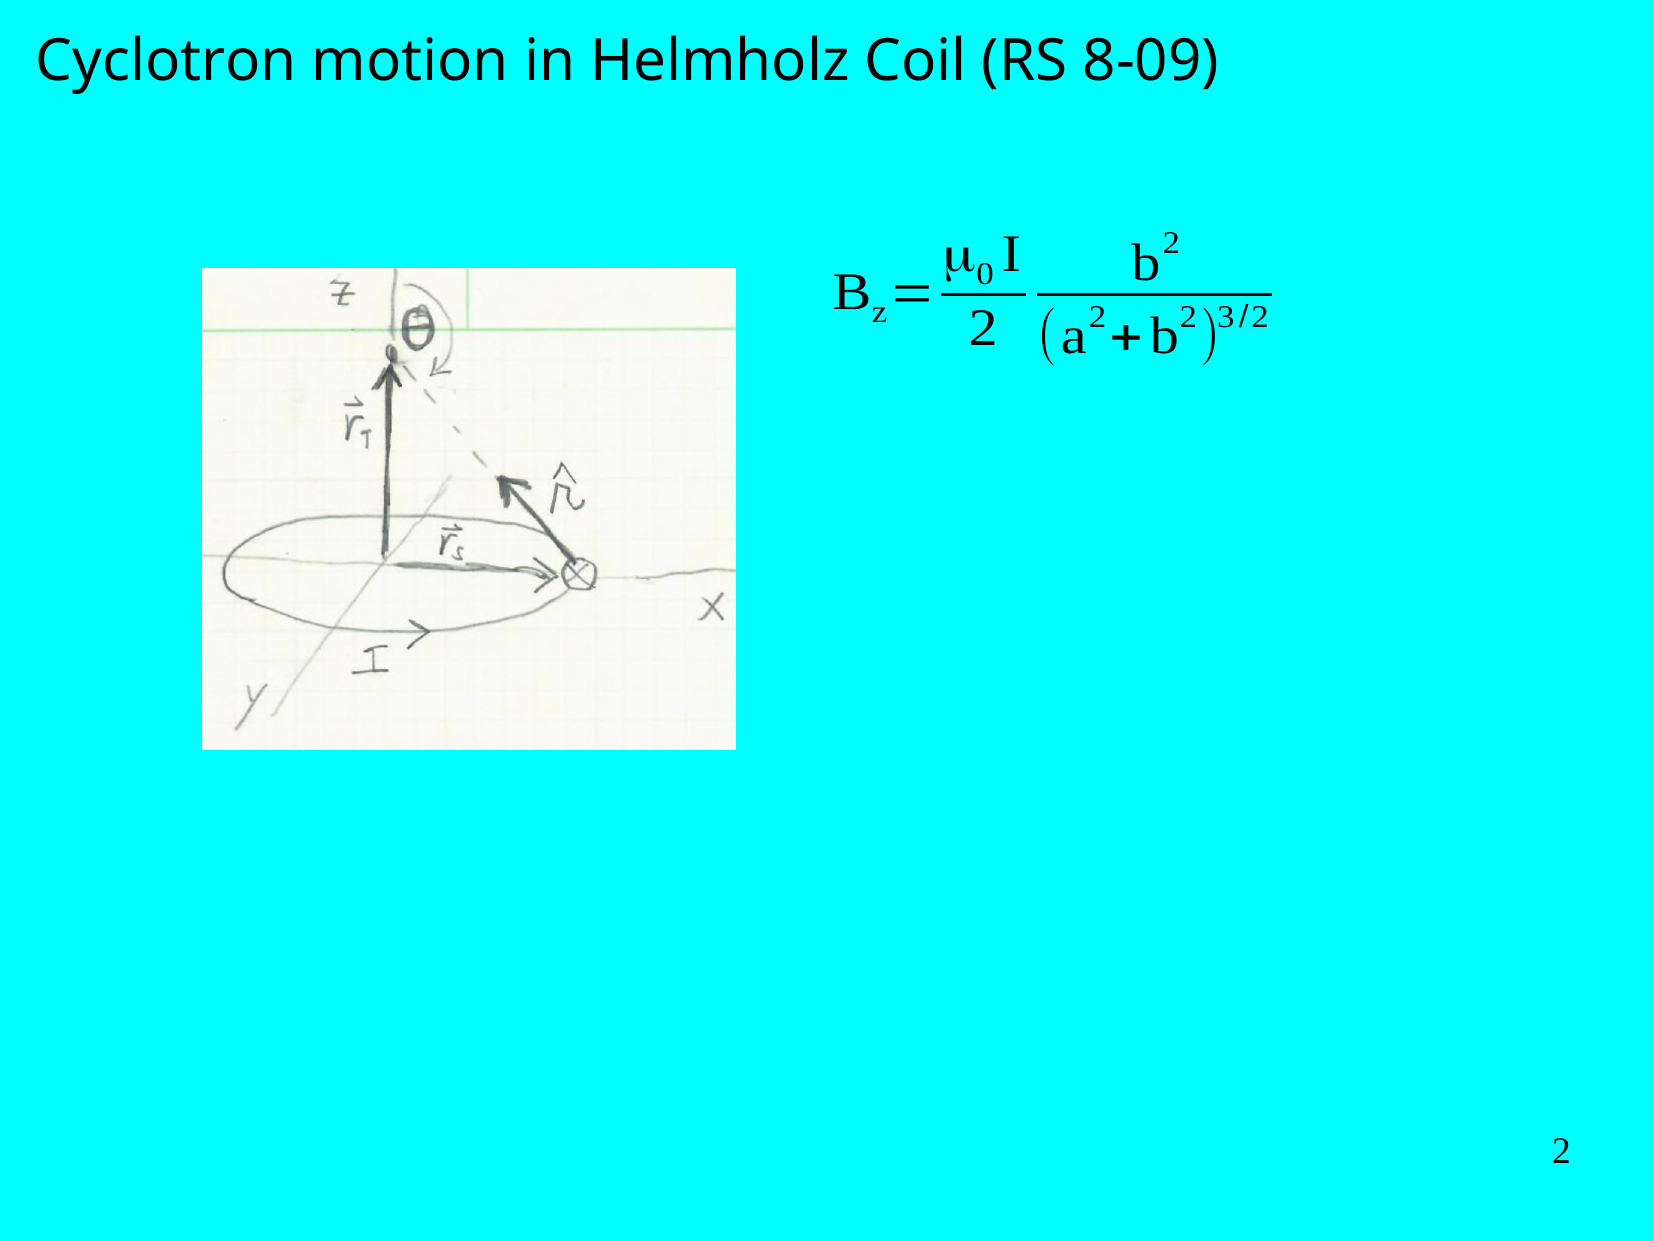

Cyclotron motion in Helmholz Coil (RS 8-09)
2